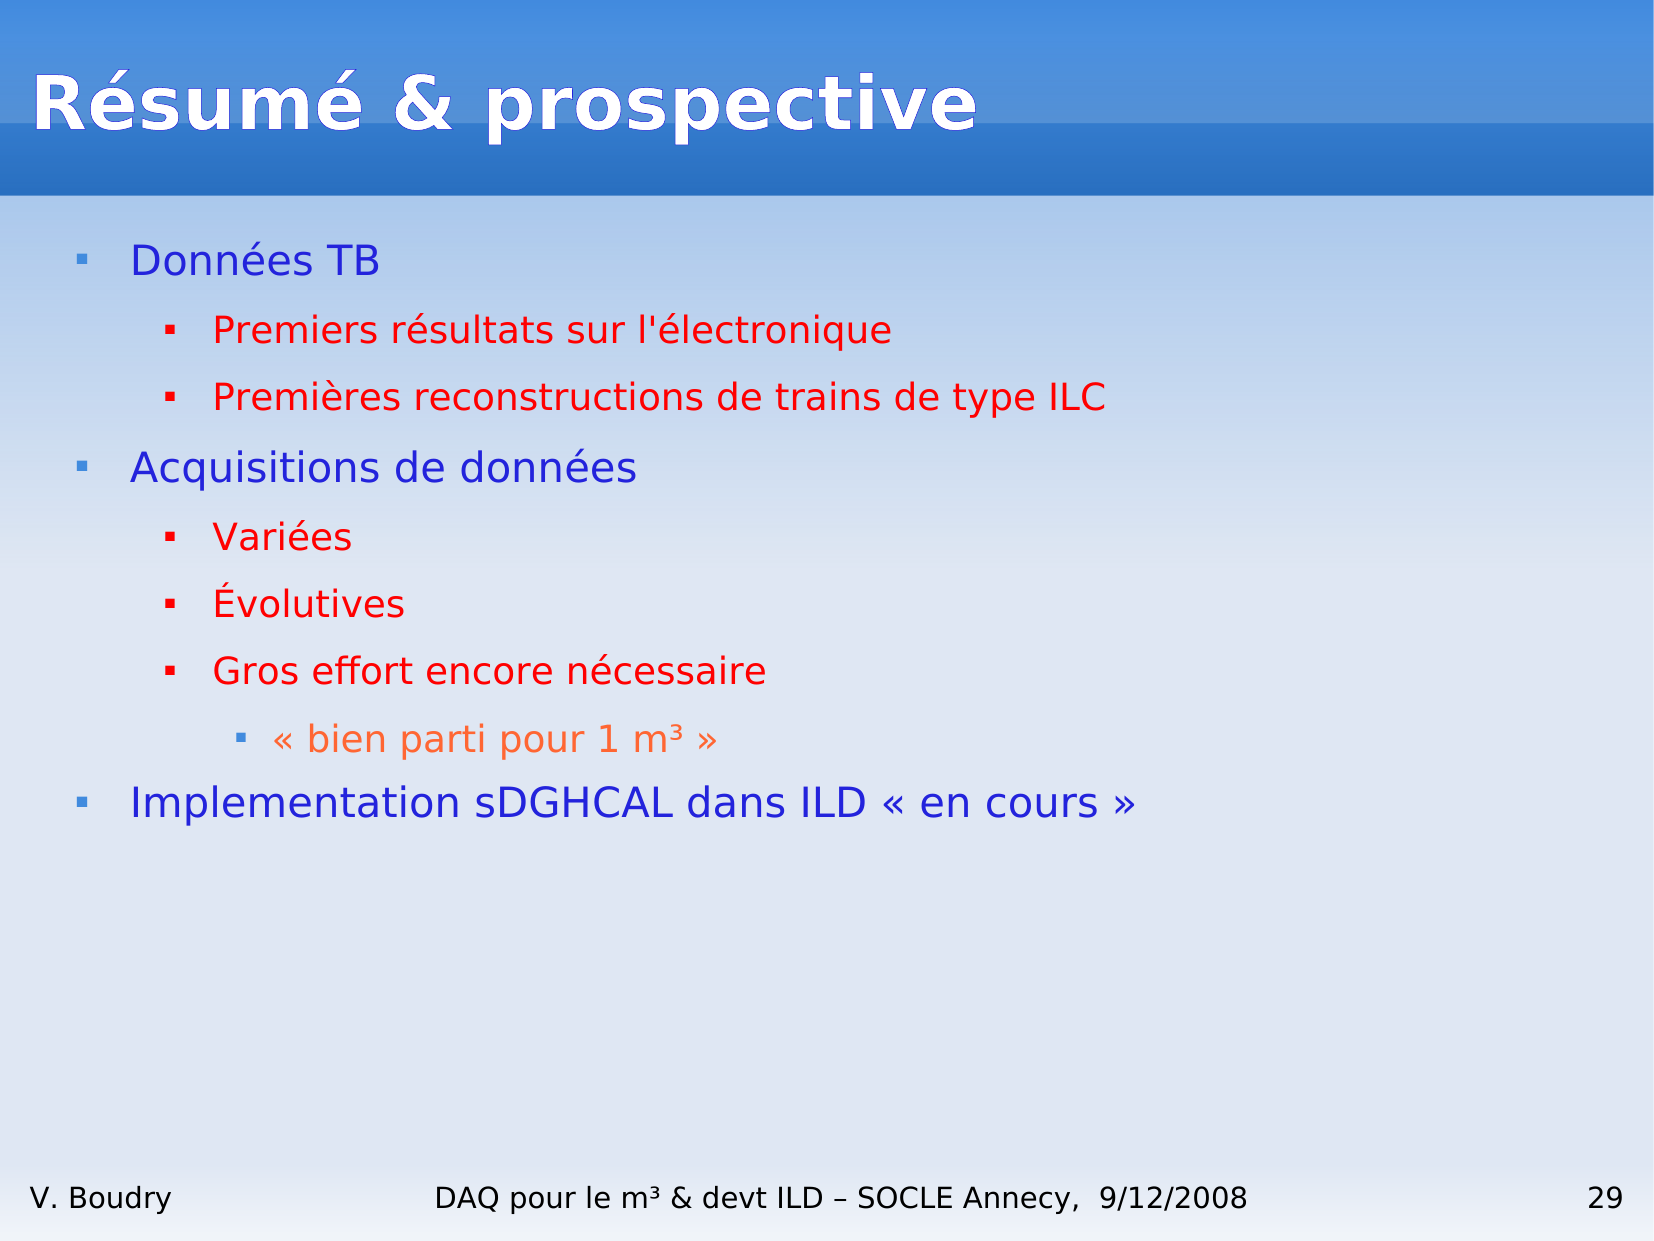

# Résumé & prospective
Données TB
Premiers résultats sur l'électronique
Premières reconstructions de trains de type ILC
Acquisitions de données
Variées
Évolutives
Gros effort encore nécessaire
« bien parti pour 1 m³ »
Implementation sDGHCAL dans ILD « en cours »
DAQ pour le m³ & devt ILD – SOCLE Annecy, 9/12/2008
29